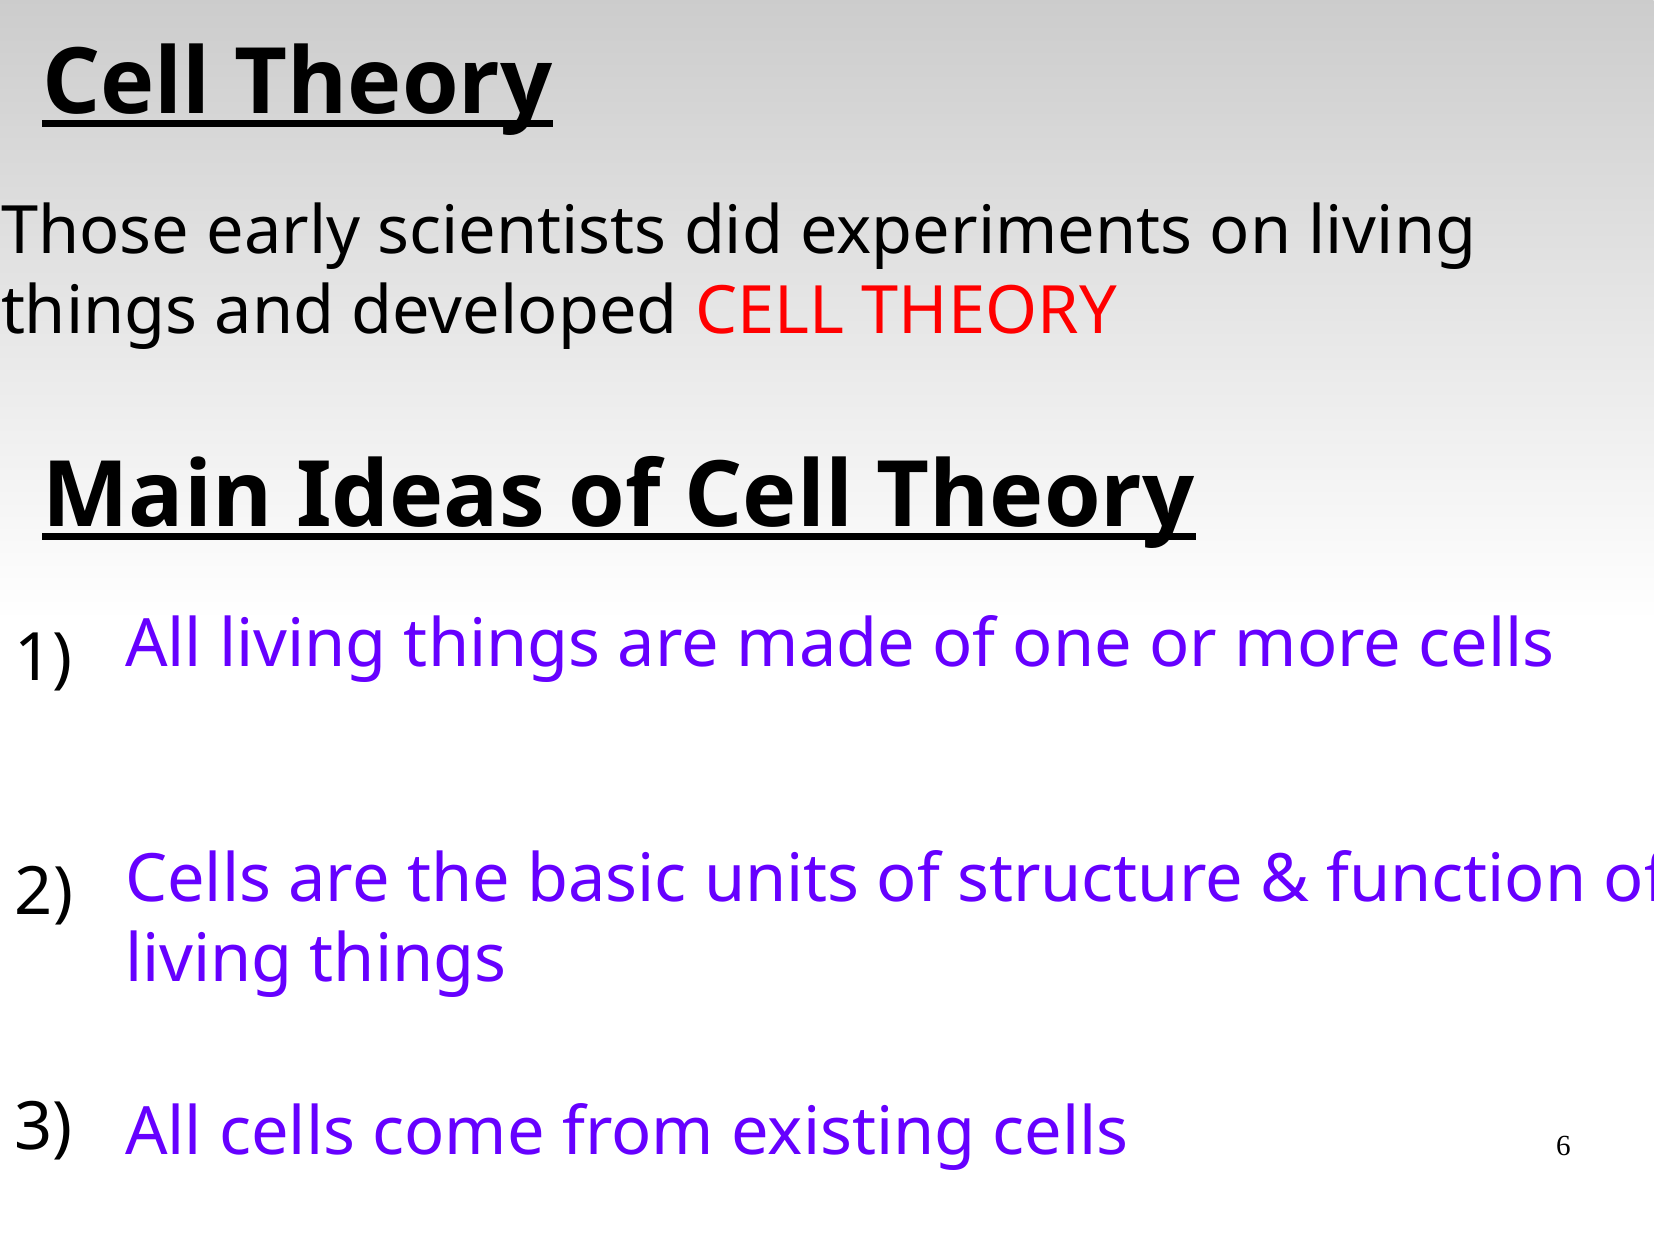

Cell Theory
Those early scientists did experiments on living things and developed CELL THEORY
Main Ideas of Cell Theory
All living things are made of one or more cells
1)
Cells are the basic units of structure & function of living things
2)
3)
All cells come from existing cells
6